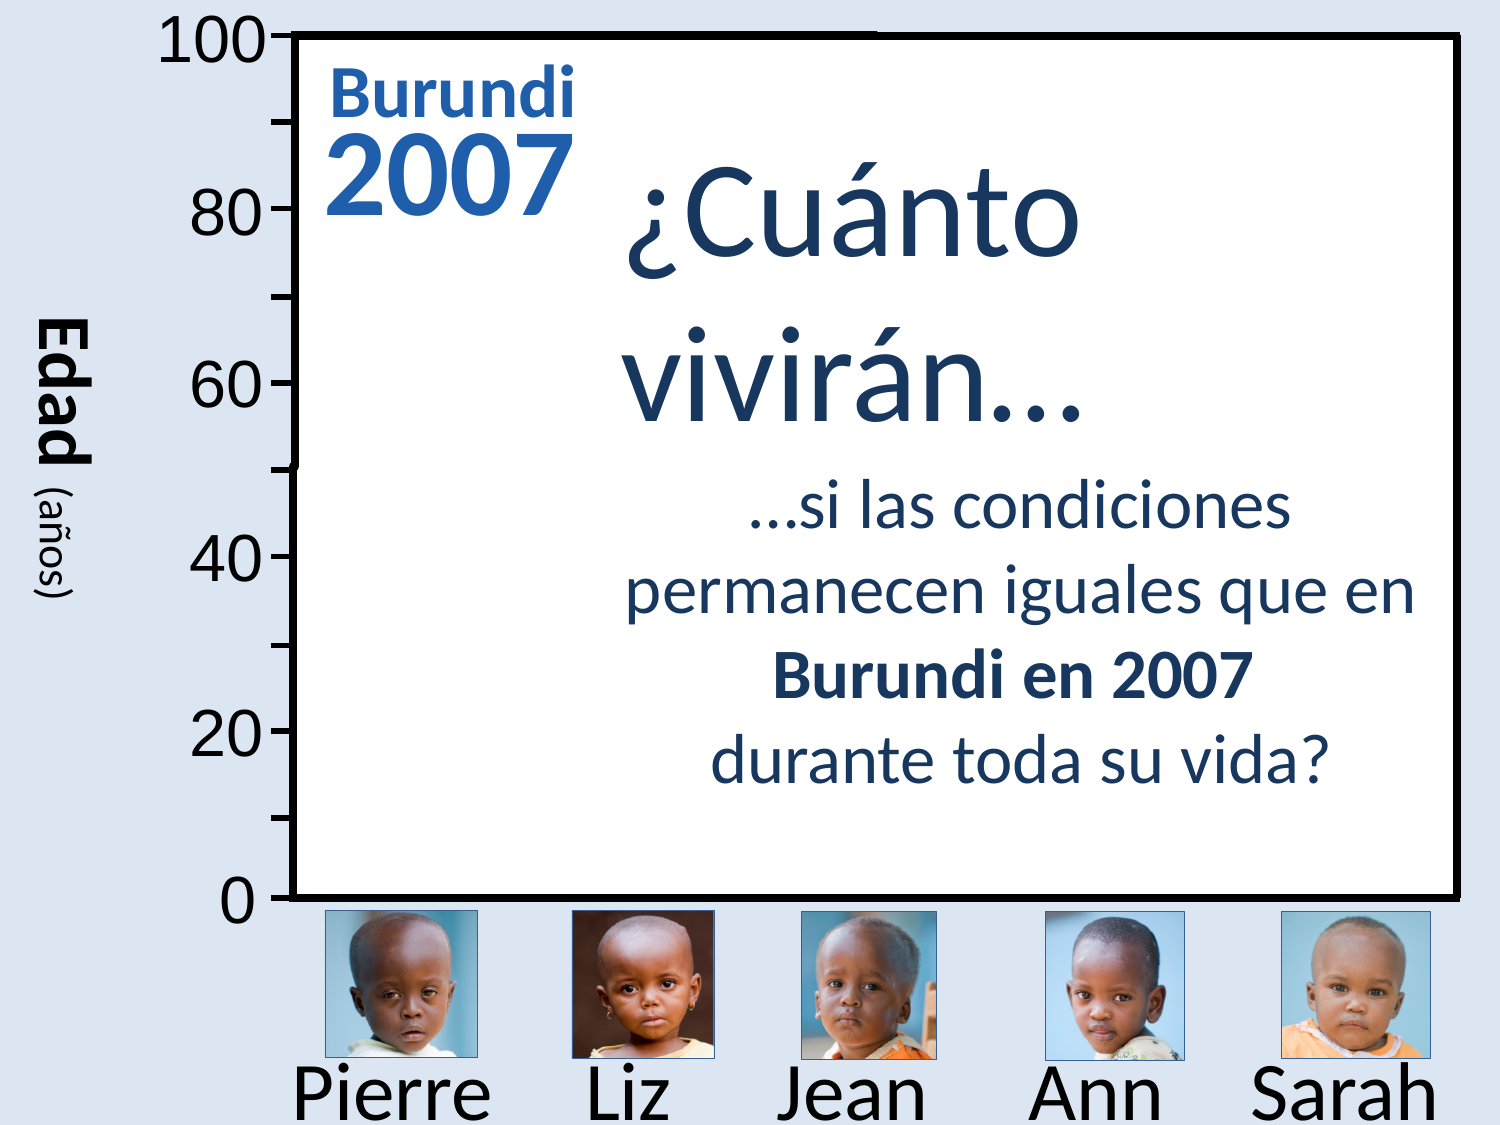

100
80
60
40
20
0
Burundi
2007
¿Cuánto vivirán…
Edad (años)
…si las condiciones permanecen iguales que en
Burundi en 2007
durante toda su vida?
Pierre
Liz
Jean
Ann
Sarah